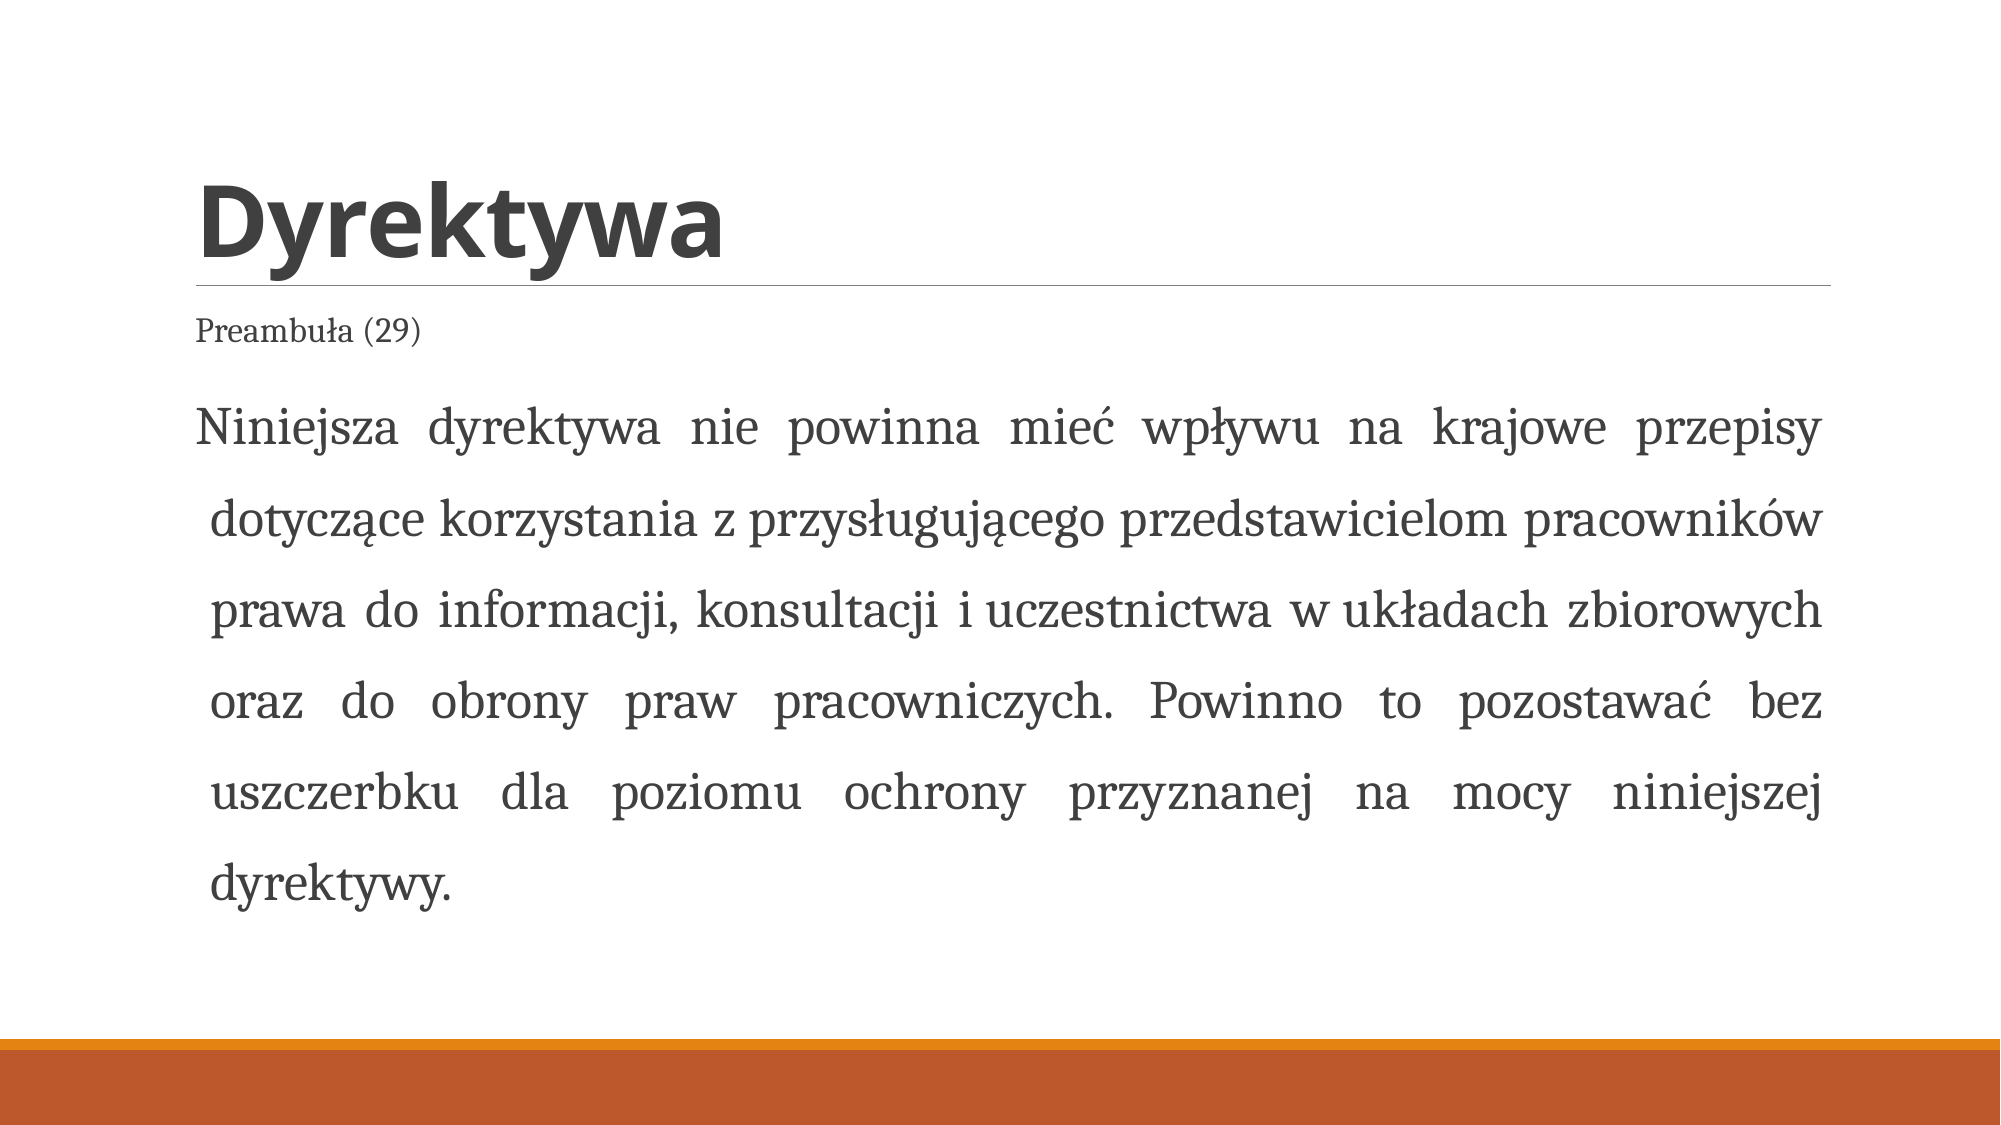

# Dyrektywa
Preambuła (29)
Niniejsza dyrektywa nie powinna mieć wpływu na krajowe przepisy dotyczące korzystania z przysługującego przedstawicielom pracowników prawa do informacji, konsultacji i uczestnictwa w układach zbiorowych oraz do obrony praw pracowniczych. Powinno to pozostawać bez uszczerbku dla poziomu ochrony przyznanej na mocy niniejszej dyrektywy.